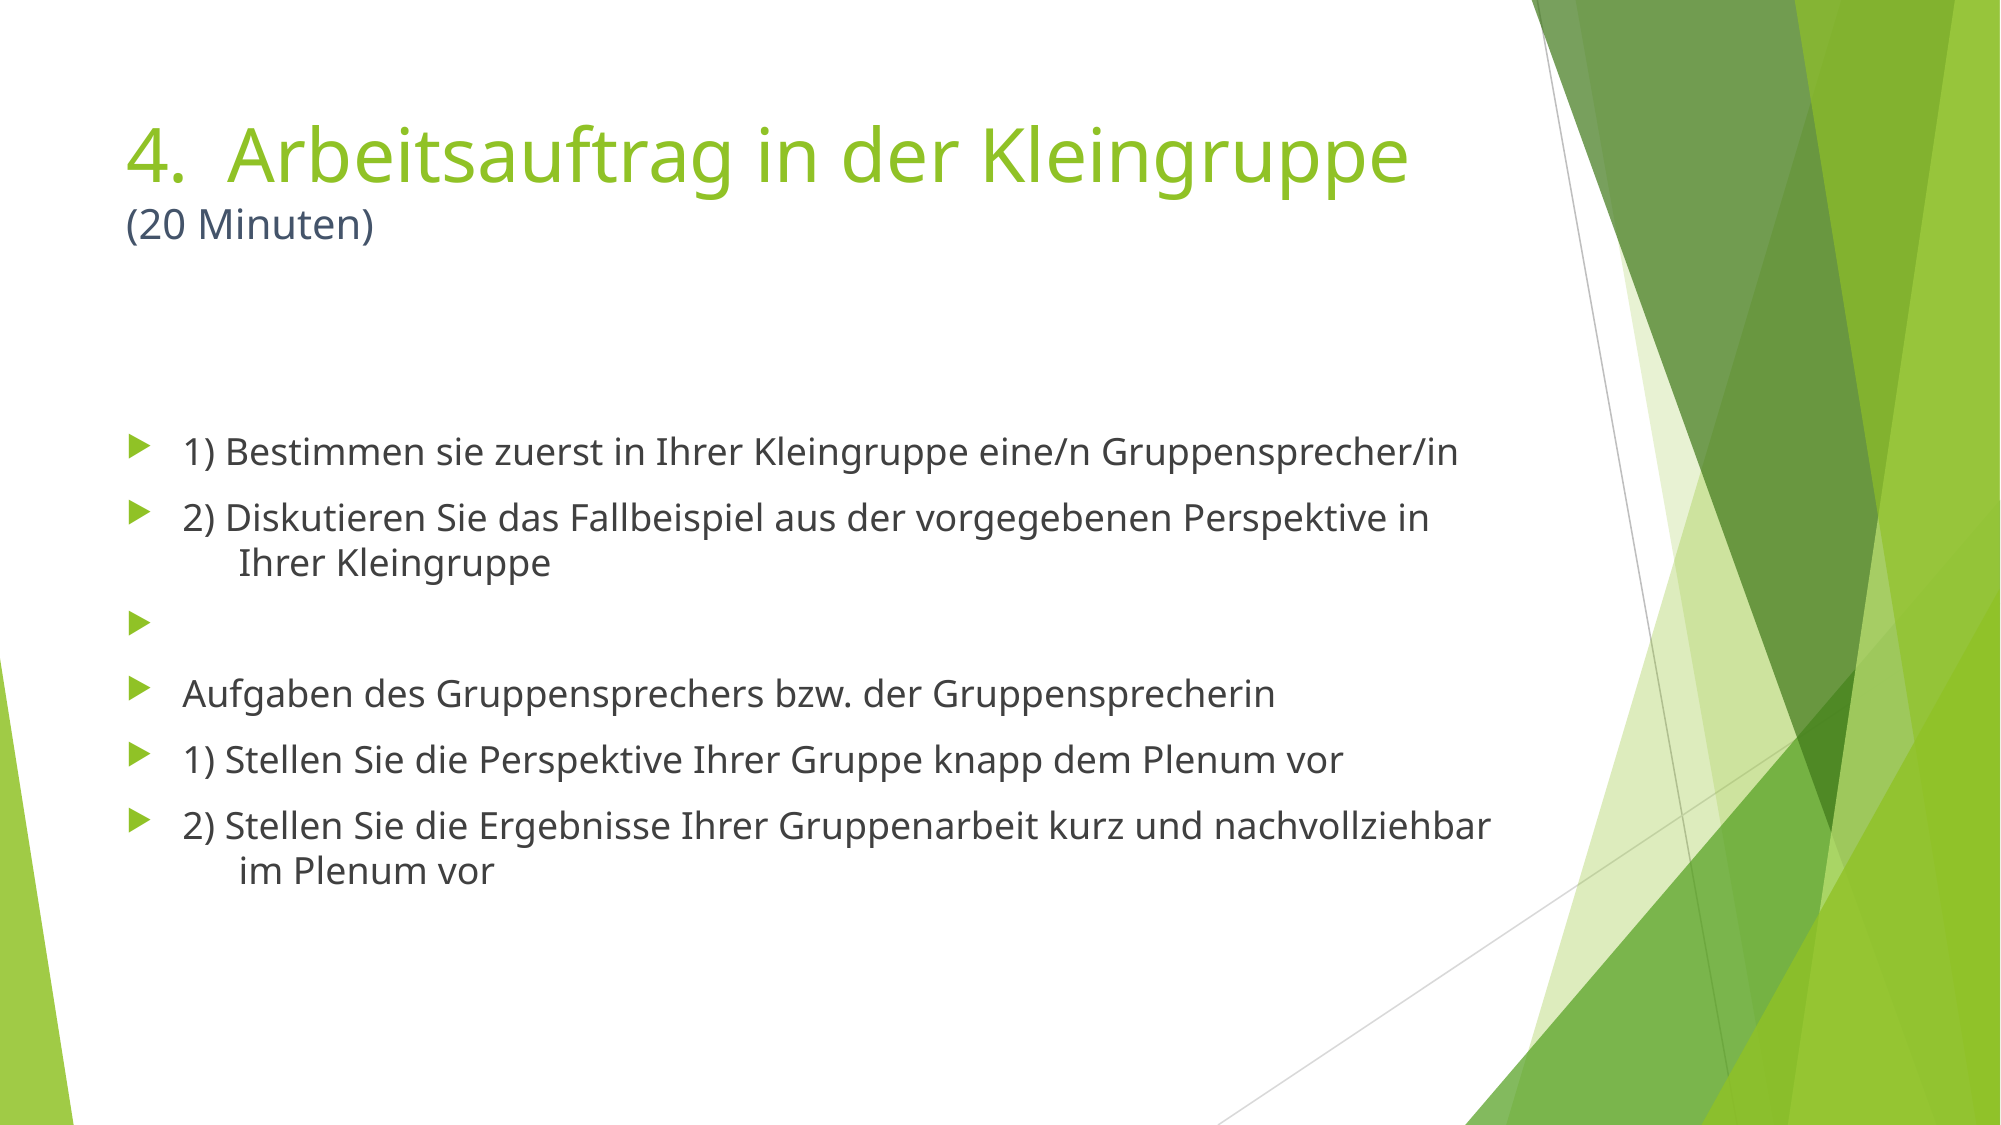

# 4. Arbeitsauftrag in der Kleingruppe (20 Minuten)
1) Bestimmen sie zuerst in Ihrer Kleingruppe eine/n Gruppensprecher/in
2) Diskutieren Sie das Fallbeispiel aus der vorgegebenen Perspektive in Ihrer Kleingruppe
Aufgaben des Gruppensprechers bzw. der Gruppensprecherin
1) Stellen Sie die Perspektive Ihrer Gruppe knapp dem Plenum vor
2) Stellen Sie die Ergebnisse Ihrer Gruppenarbeit kurz und nachvollziehbar im Plenum vor